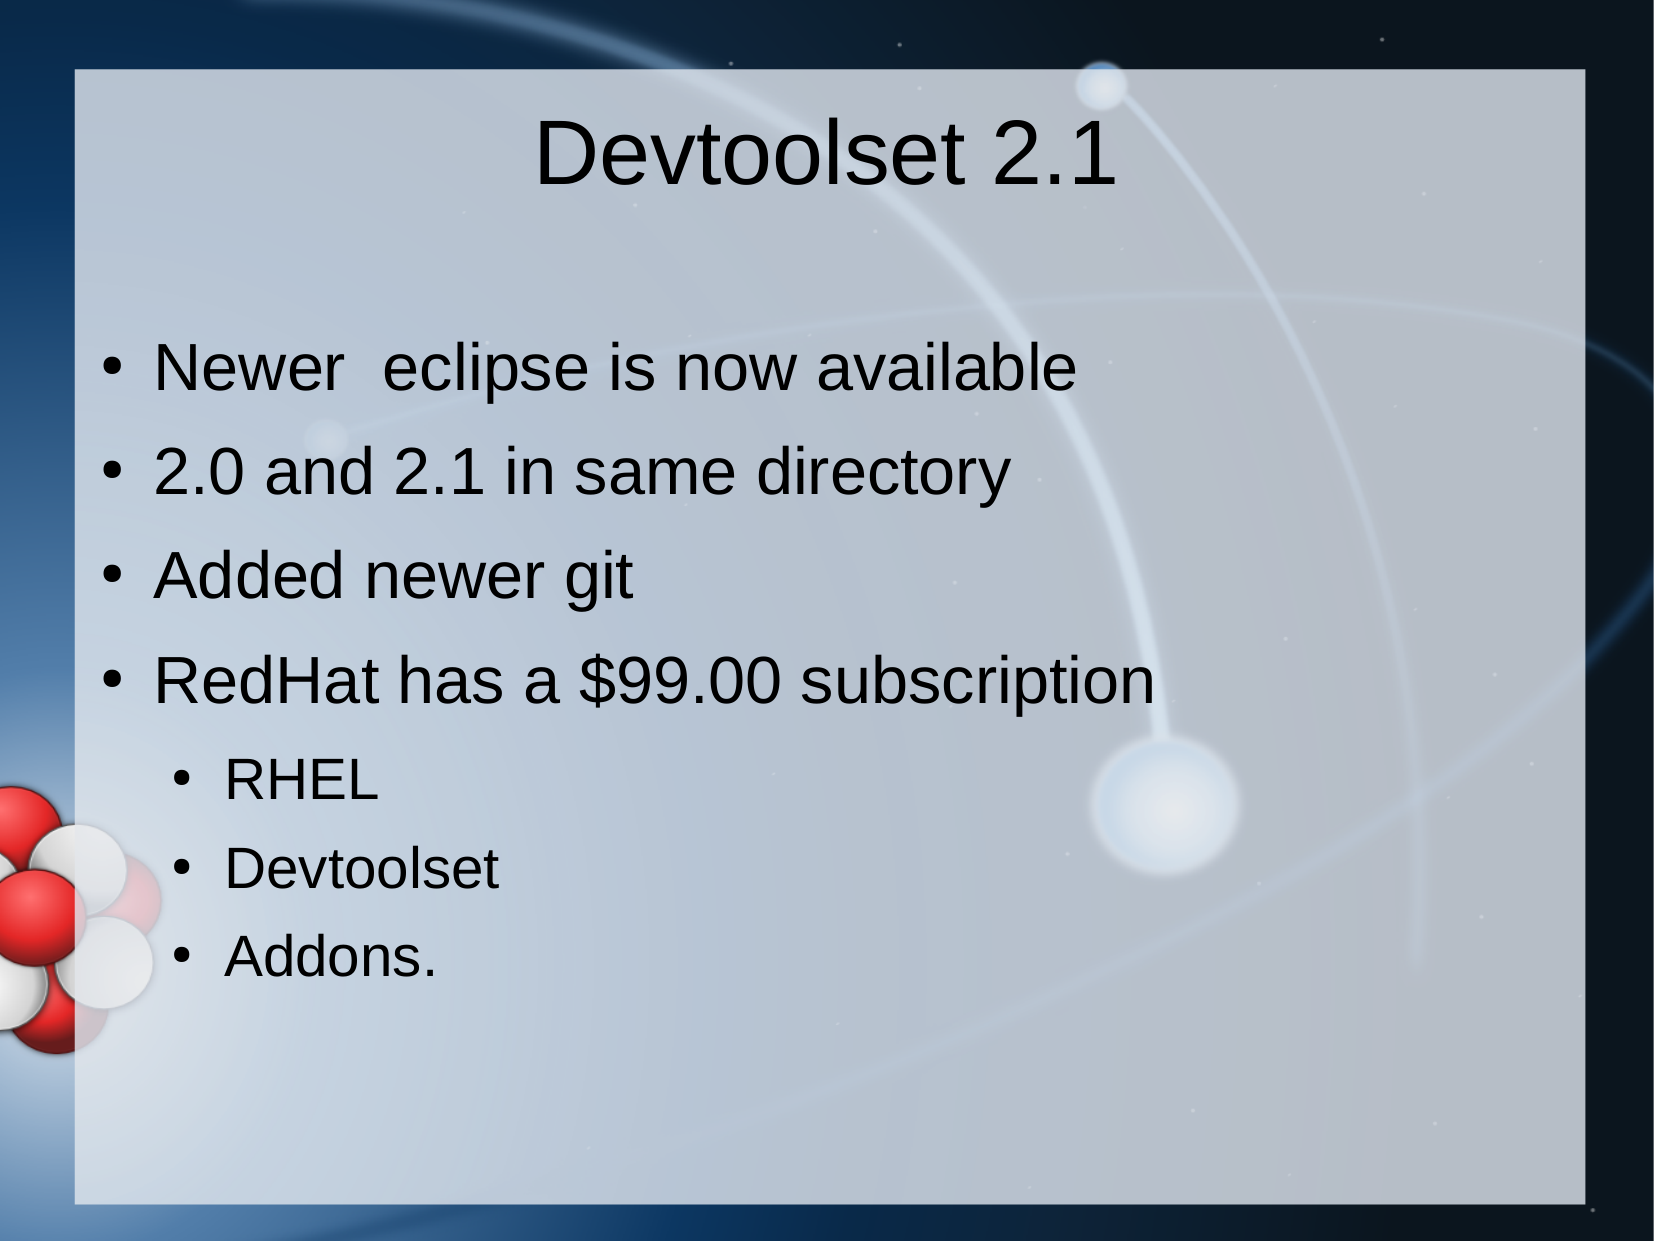

# Devtoolset 2.1
Newer eclipse is now available
2.0 and 2.1 in same directory
Added newer git
RedHat has a $99.00 subscription
RHEL
Devtoolset
Addons.